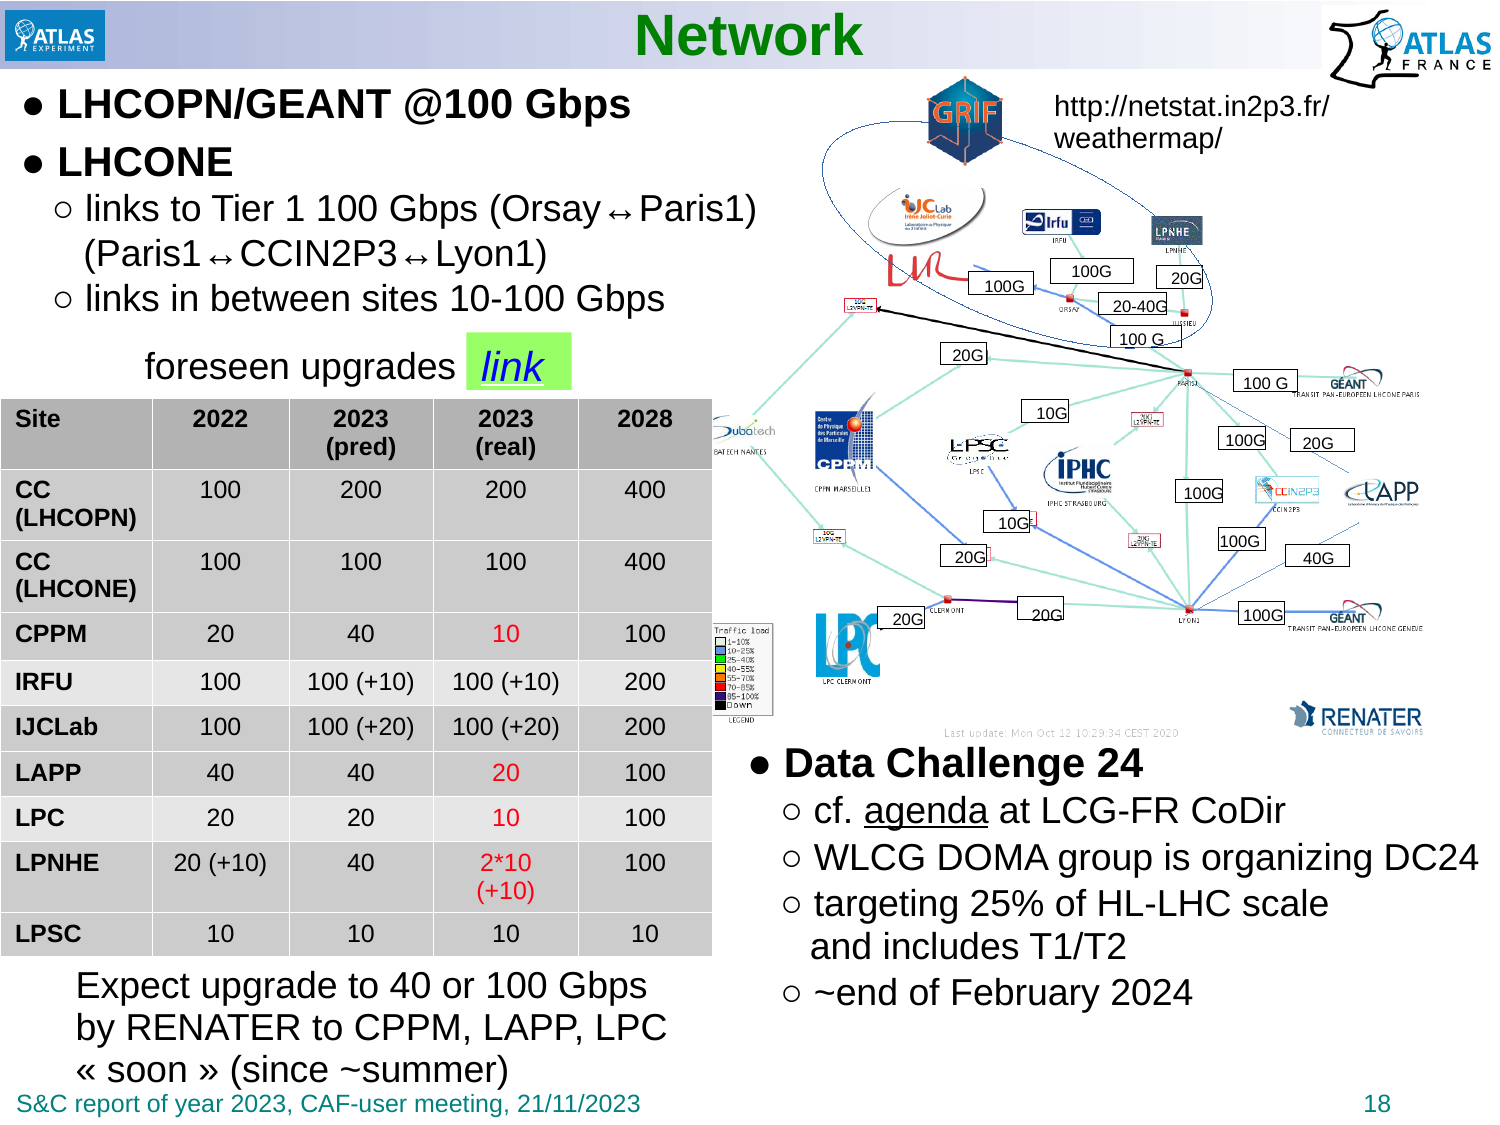

Network
● LHCOPN/GEANT @100 Gbps
● LHCONE
 ○ links to Tier 1 100 Gbps (Orsay↔Paris1)
 (Paris1↔CCIN2P3↔Lyon1)
 ○ links in between sites 10-100 Gbps
http://netstat.in2p3.fr/weathermap/
 100G
 20G
 100G
20-40G
100 G
 20G
link
foreseen upgrades
100 G
100
 10G
| Site | 2022 | 2023 (pred) | 2023 (real) | 2028 |
| --- | --- | --- | --- | --- |
| CC (LHCOPN) | 100 | 200 | 200 | 400 |
| CC (LHCONE) | 100 | 100 | 100 | 400 |
| CPPM | 20 | 40 | 10 | 100 |
| IRFU | 100 | 100 (+10) | 100 (+10) | 200 |
| IJCLab | 100 | 100 (+20) | 100 (+20) | 200 |
| LAPP | 40 | 40 | 20 | 100 |
| LPC | 20 | 20 | 10 | 100 |
| LPNHE | 20 (+10) | 40 | 2\*10 (+10) | 100 |
| LPSC | 10 | 10 | 10 | 10 |
100G
20G
100G
 10G
100G
 20G
40G
 20G
 20G
100G
● Data Challenge 24
 ○ cf. agenda at LCG-FR CoDir
 ○ WLCG DOMA group is organizing DC24
 ○ targeting 25% of HL-LHC scale
 and includes T1/T2
 ○ ~end of February 2024
Expect upgrade to 40 or 100 Gbps by RENATER to CPPM, LAPP, LPC « soon » (since ~summer)